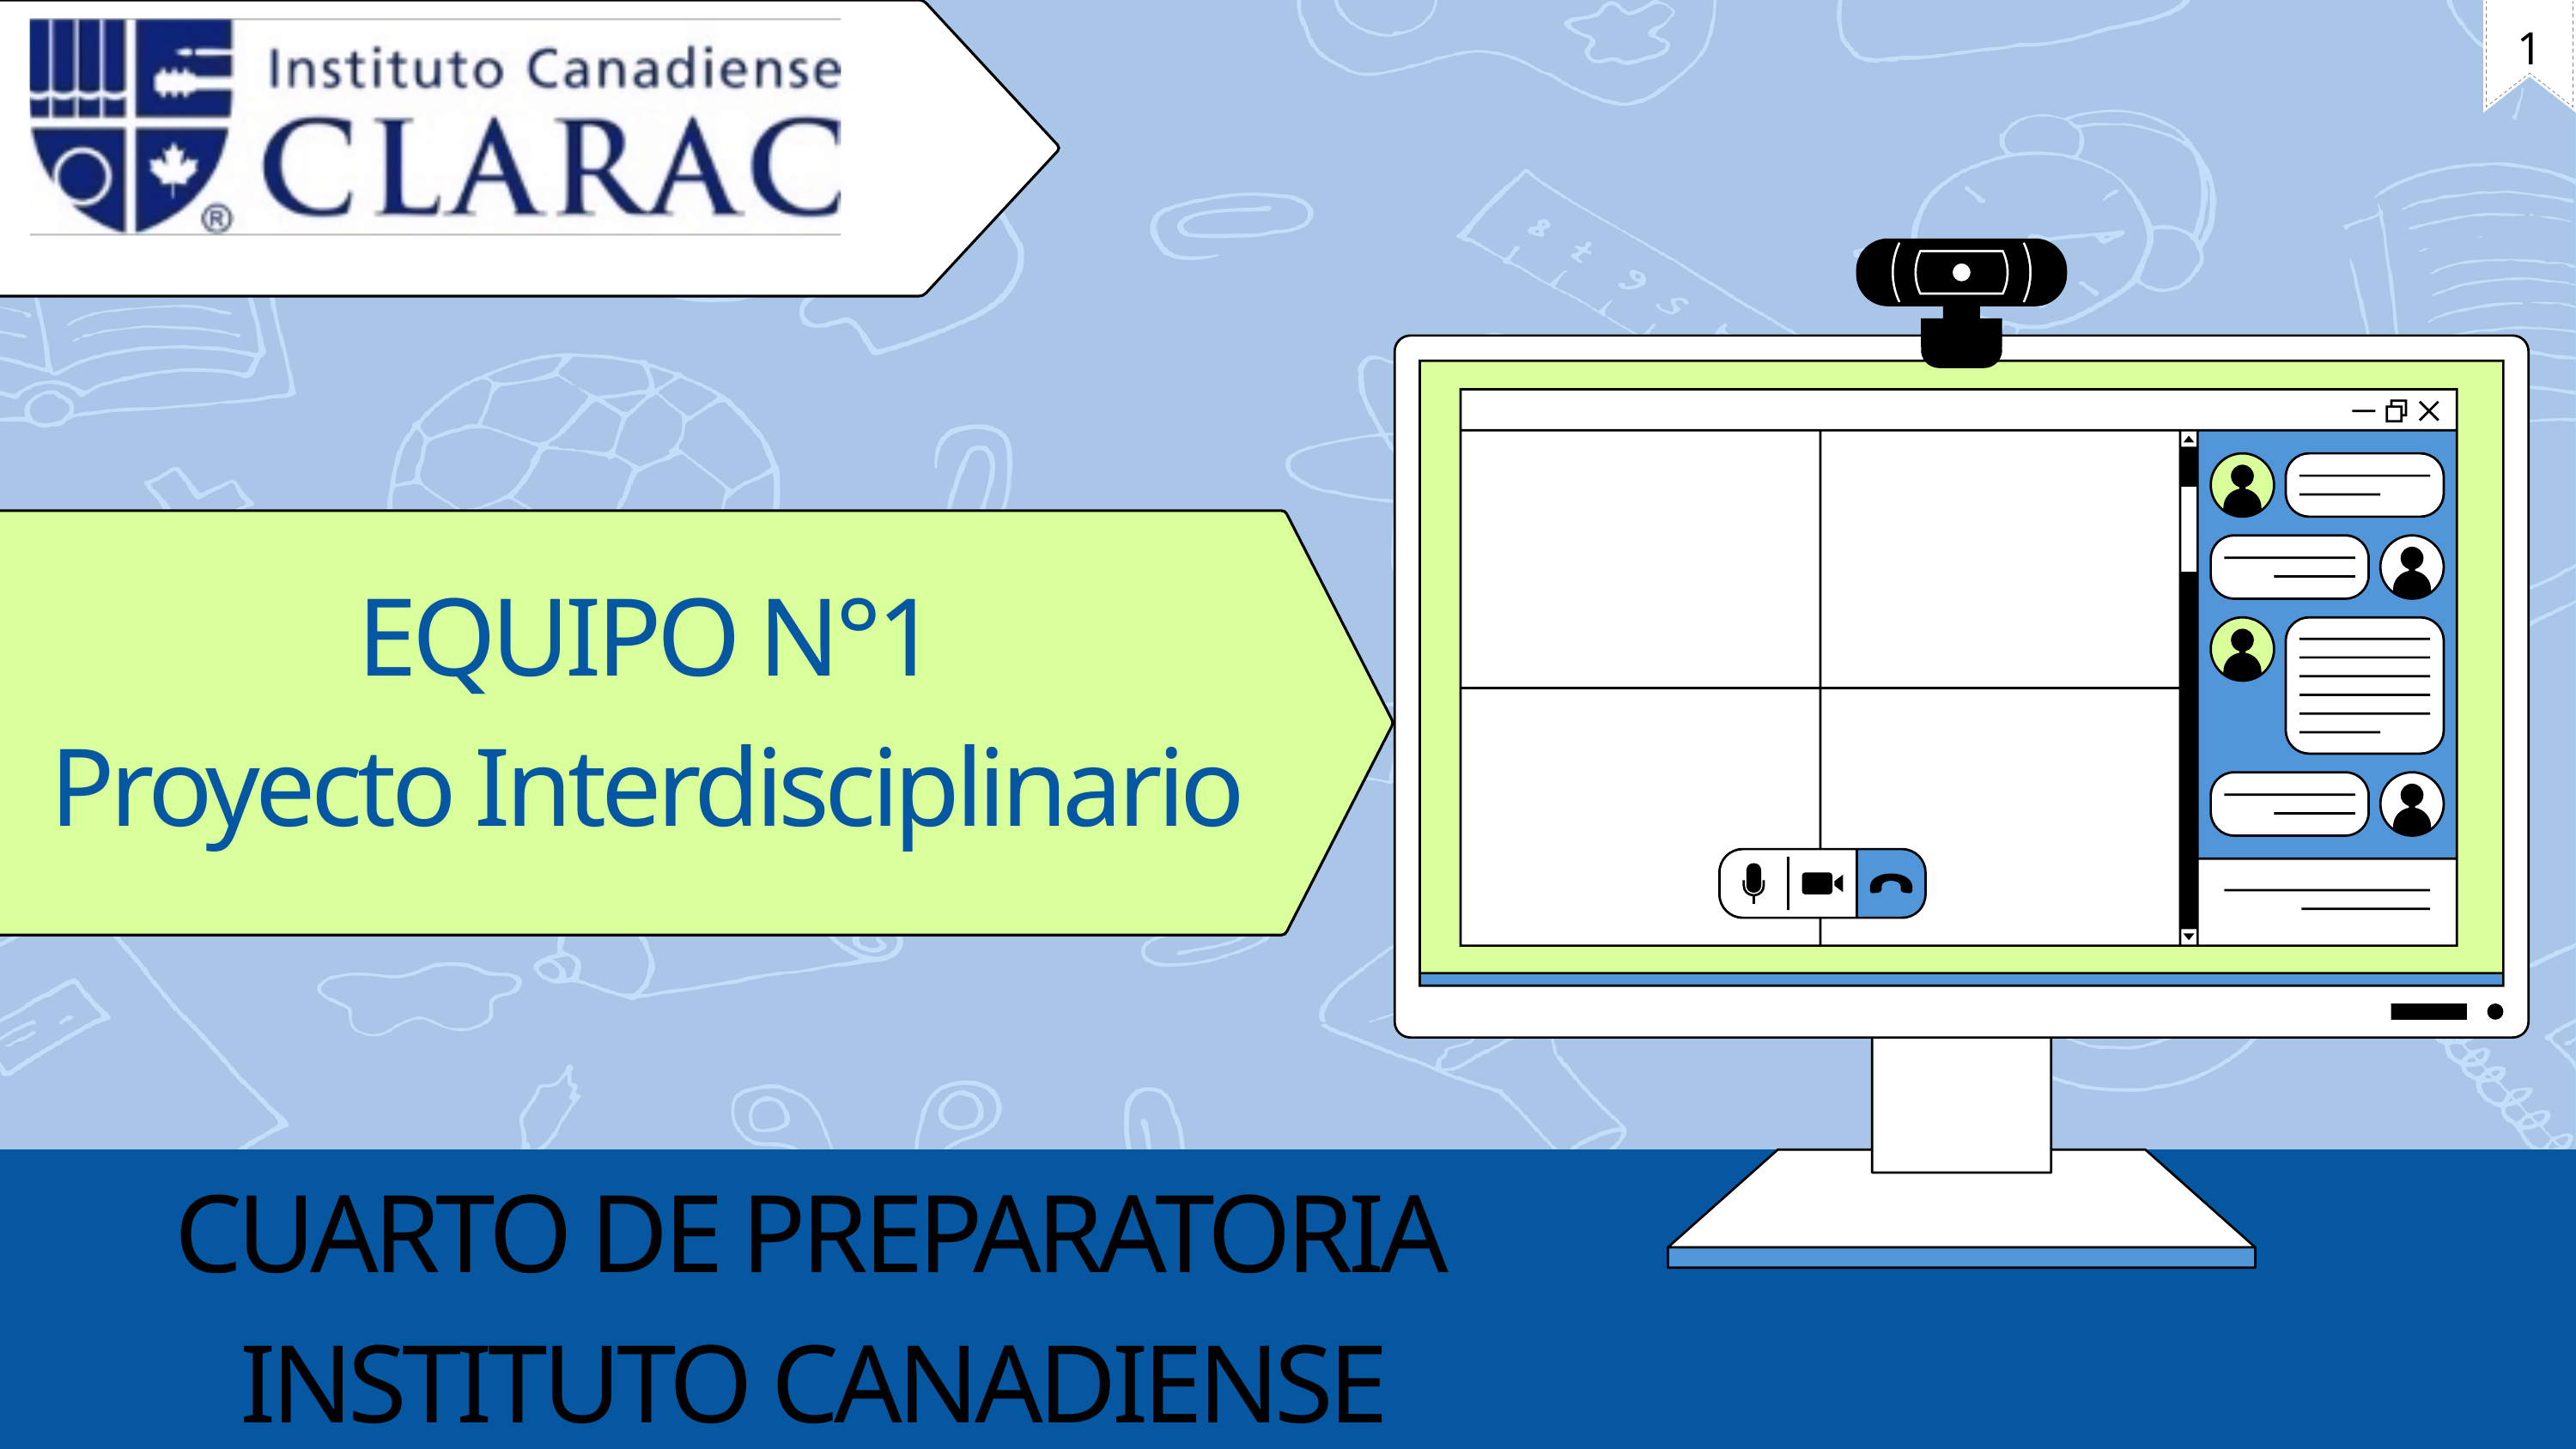

1
EQUIPO N°1
Proyecto Interdisciplinario
CUARTO DE PREPARATORIA
INSTITUTO CANADIENSE CLARAC